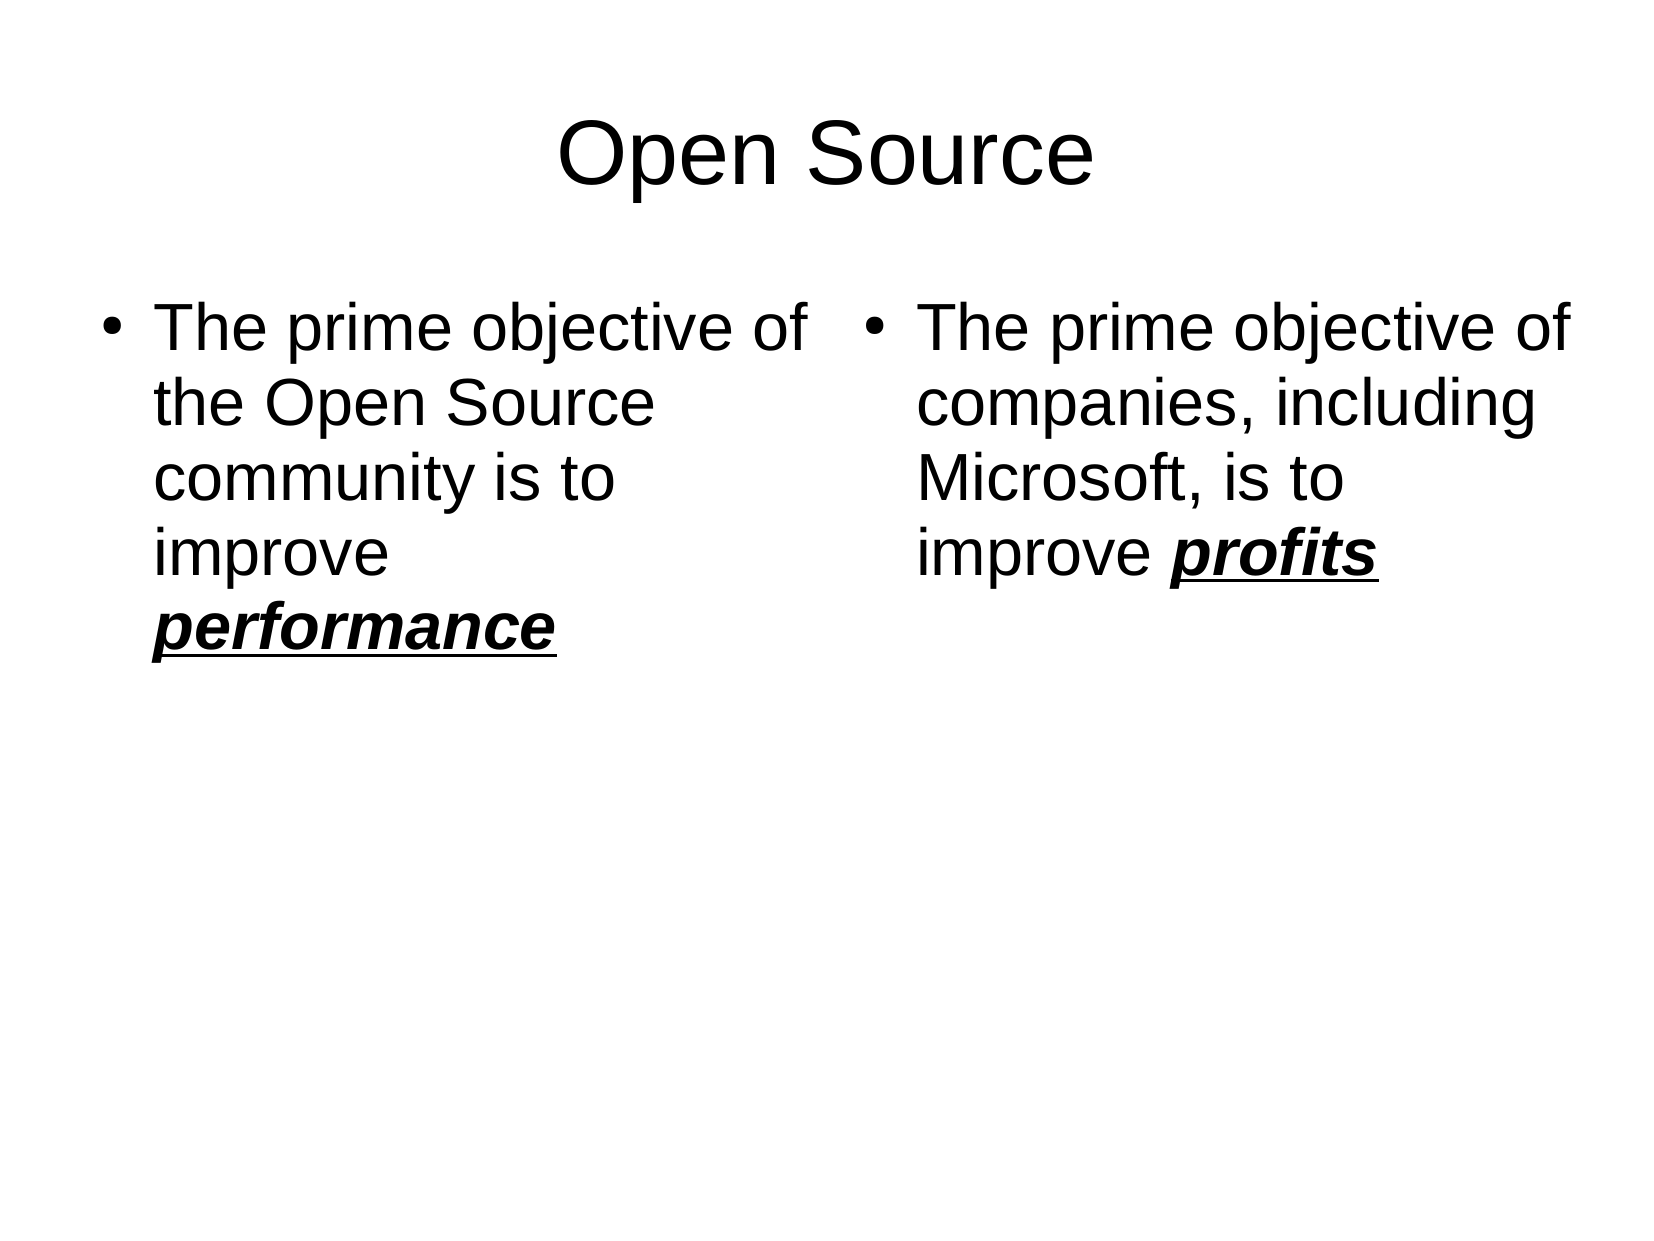

# Open Source
The prime objective of the Open Source community is to improve performance
The prime objective of companies, including Microsoft, is to improve profits